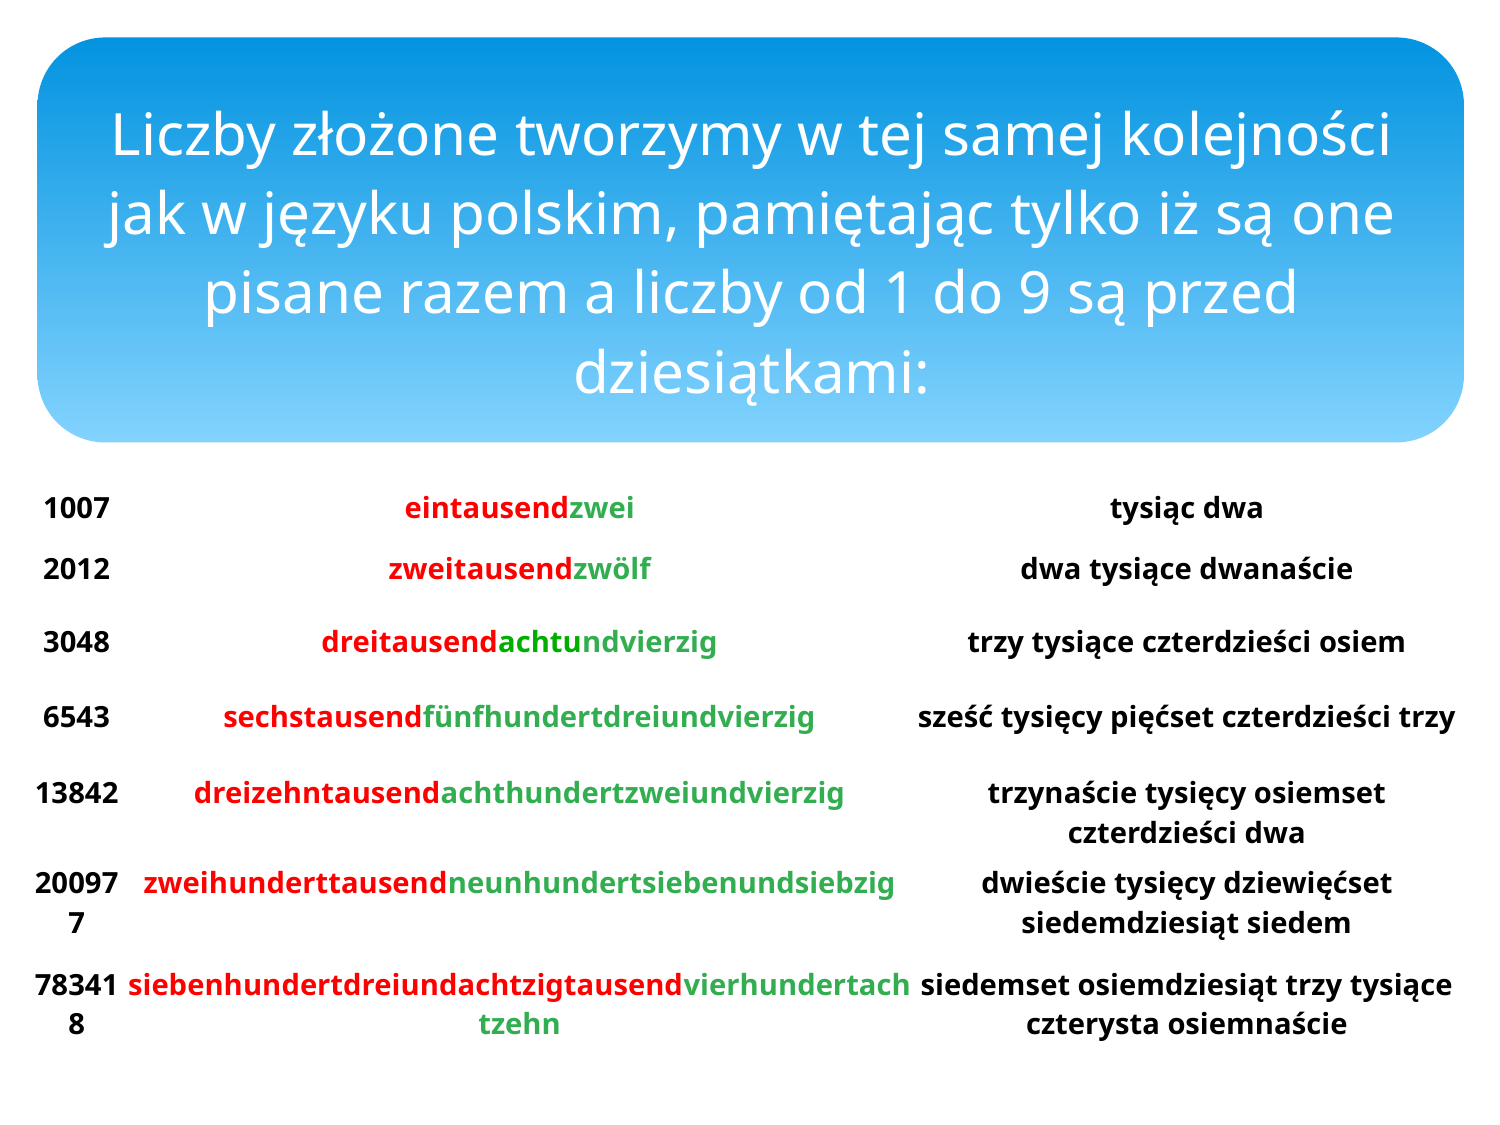

# Liczby złożone tworzymy w tej samej kolejności jak w języku polskim, pamiętając tylko iż są one pisane razem a liczby od 1 do 9 są przed dziesiątkami:
| | | |
| --- | --- | --- |
| 1007 | eintausendzwei | tysiąc dwa |
| 2012 | zweitausendzwölf | dwa tysiące dwanaście |
| 3048 | dreitausendachtundvierzig | trzy tysiące czterdzieści osiem |
| 6543 | sechstausendfünfhundertdreiundvierzig | sześć tysięcy pięćset czterdzieści trzy |
| 13842 | dreizehntausendachthundertzweiundvierzig | trzynaście tysięcy osiemset czterdzieści dwa |
| 200977 | zweihunderttausendneunhundertsiebenundsiebzig | dwieście tysięcy dziewięćset siedemdziesiąt siedem |
| 783418 | siebenhundertdreiundachtzigtausendvierhundertachtzehn | siedemset osiemdziesiąt trzy tysiące czterysta osiemnaście |